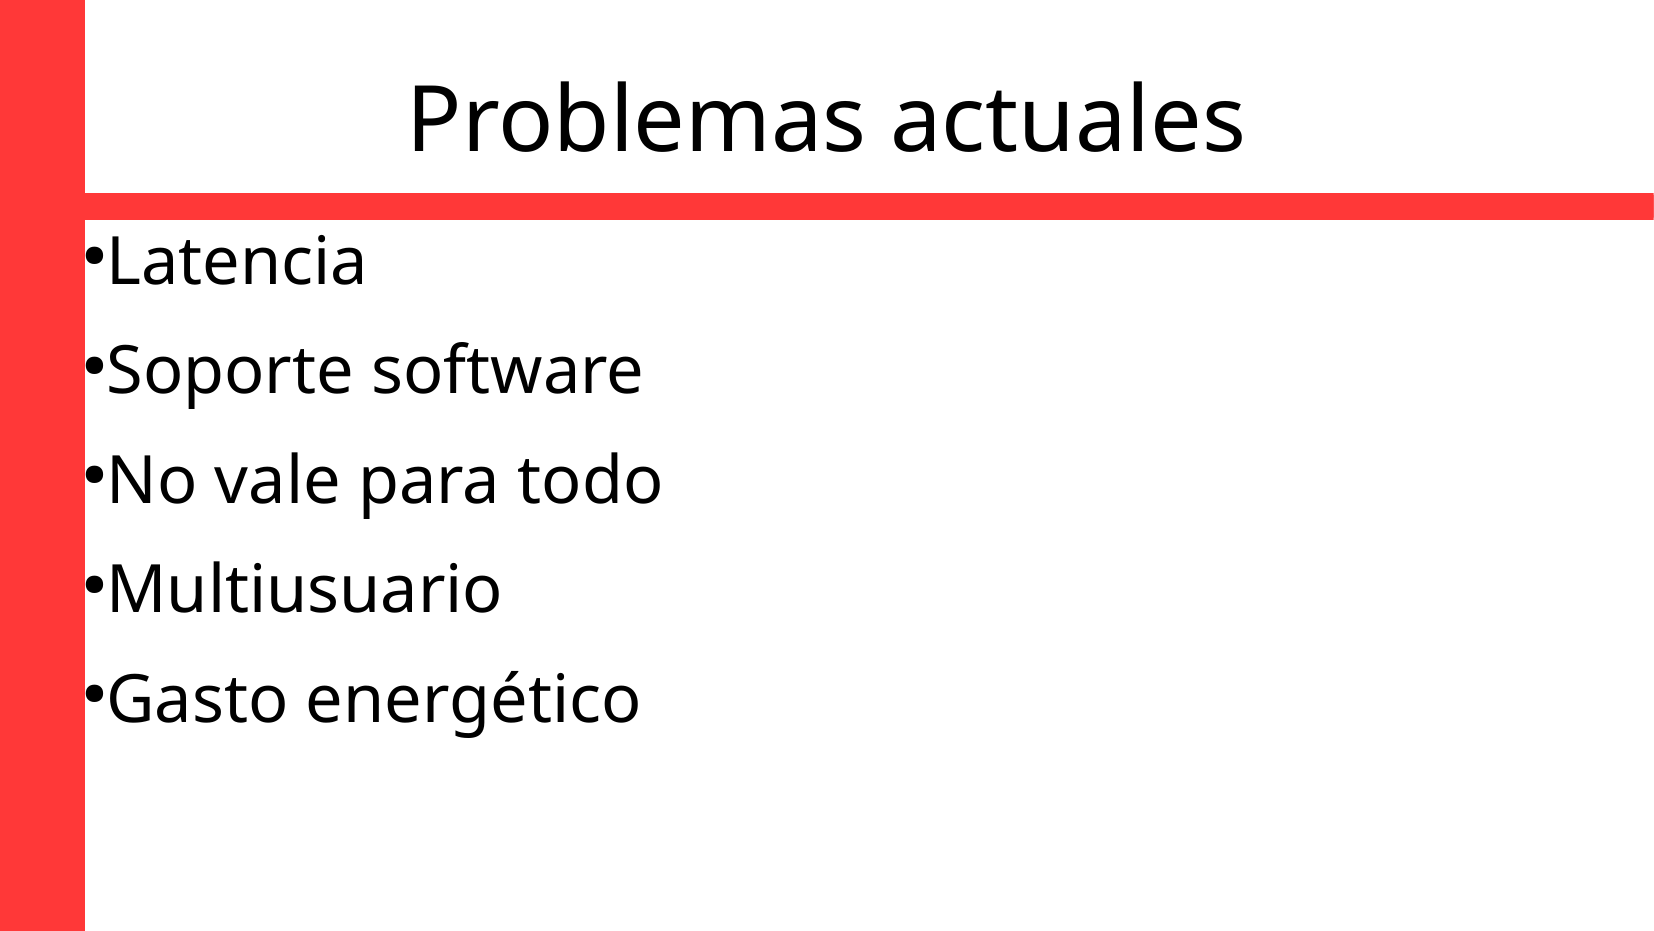

# Problemas actuales
Latencia
Soporte software
No vale para todo
Multiusuario
Gasto energético